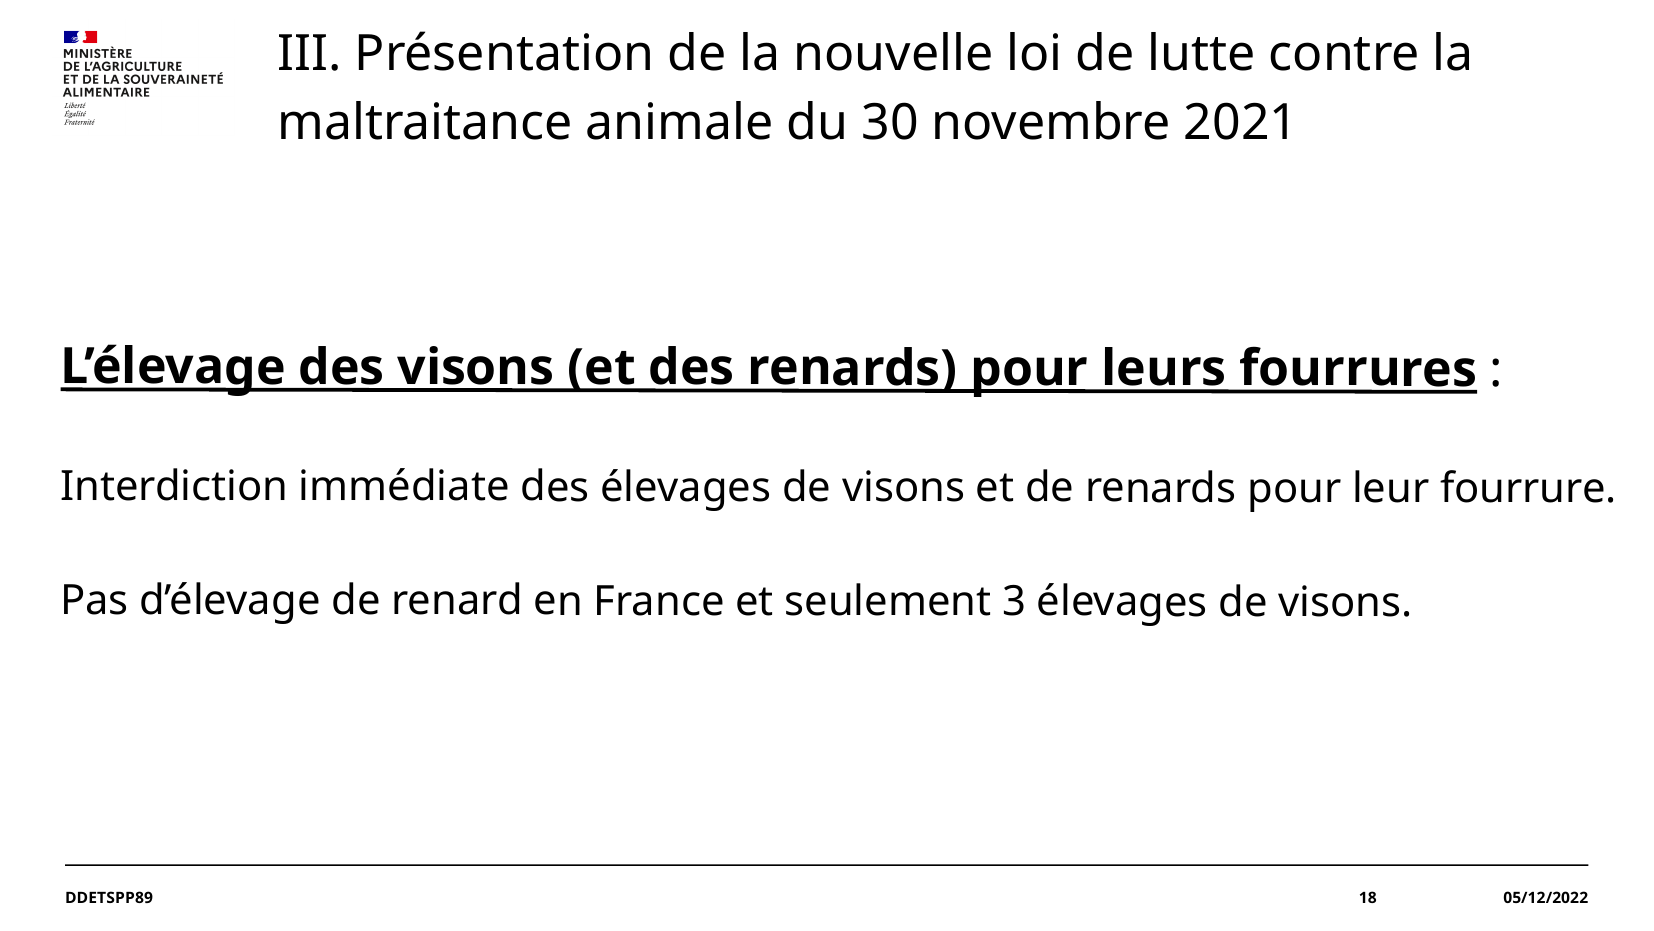

# III. Présentation de la nouvelle loi de lutte contre la maltraitance animale du 30 novembre 2021
L’élevage des visons (et des renards) pour leurs fourrures :
Interdiction immédiate des élevages de visons et de renards pour leur fourrure.
Pas d’élevage de renard en France et seulement 3 élevages de visons.
DDETSPP89
18
05/12/2022